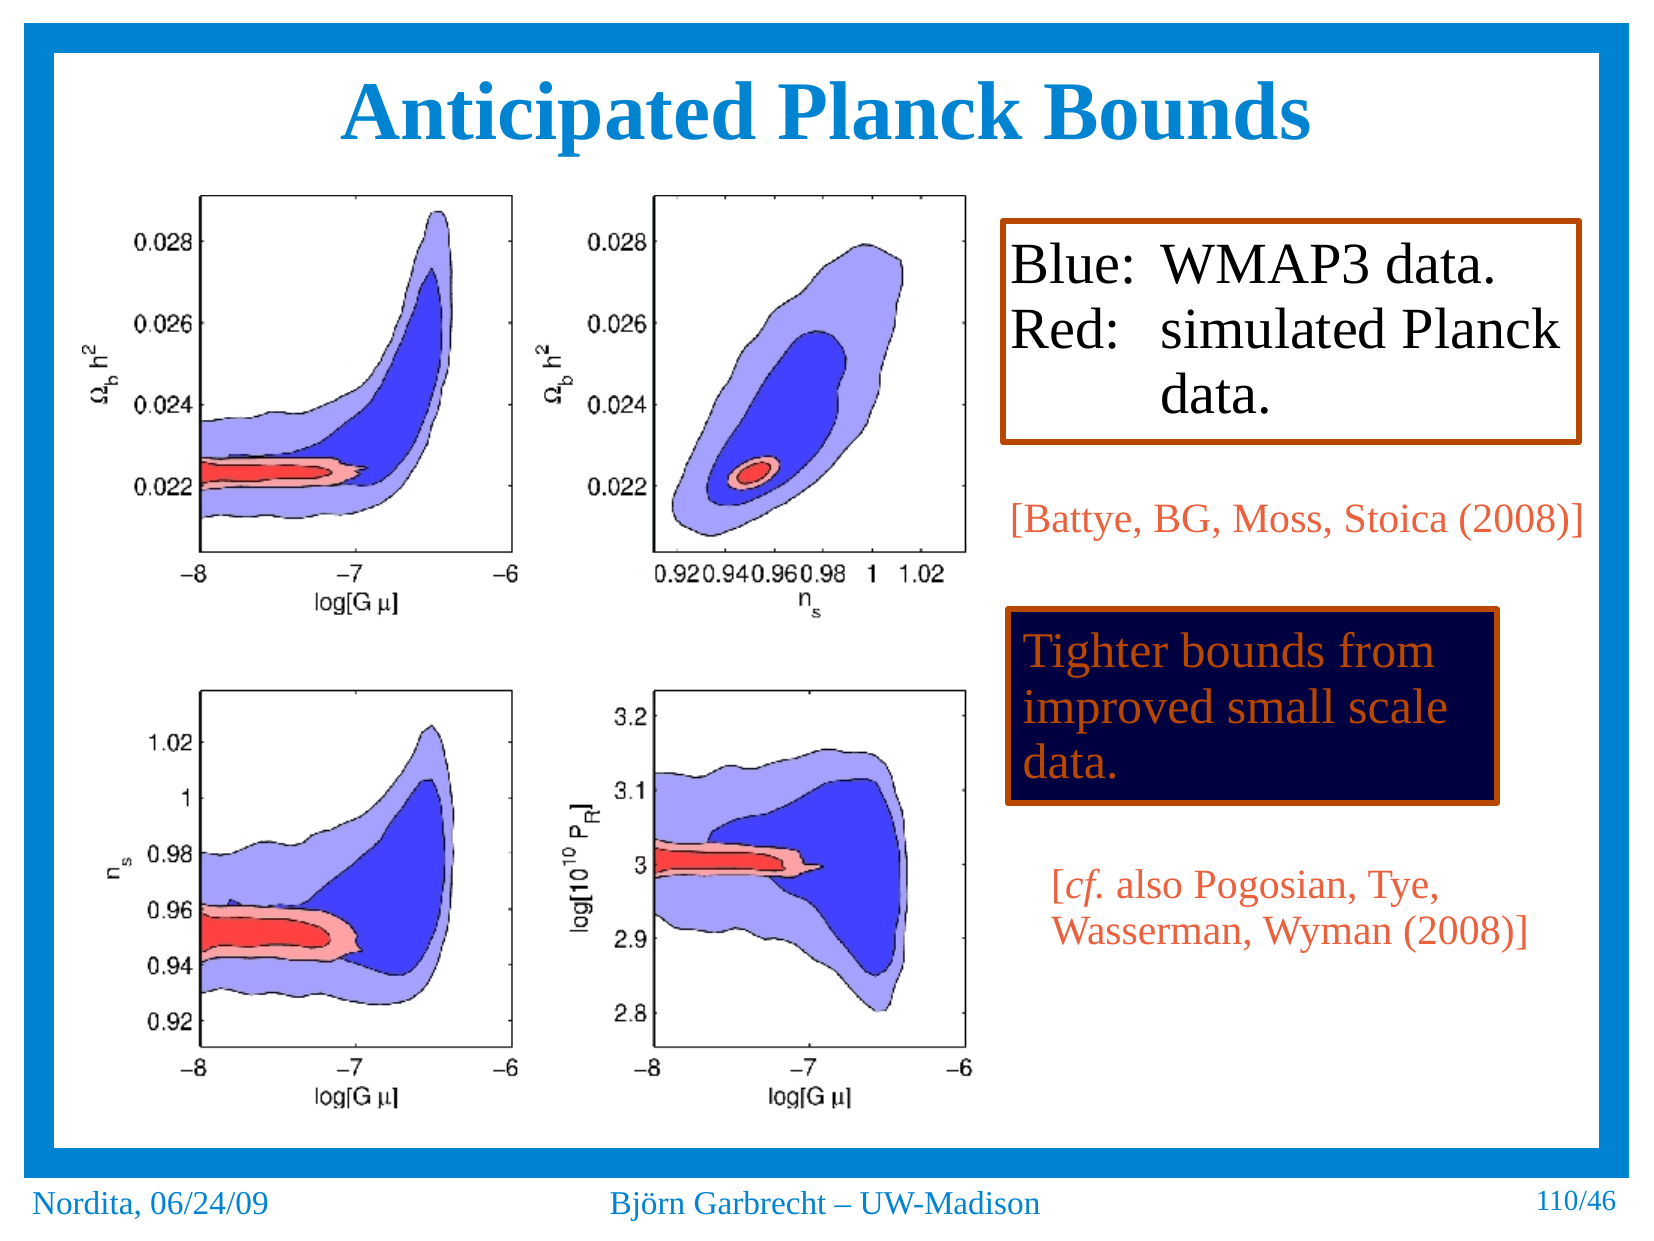

# Anticipated Planck Bounds
Blue:	WMAP3 data.
Red:	simulated Planck
		data.
[Battye, BG, Moss, Stoica (2008)]
Tighter bounds from
improved small scale
data.
[cf. also Pogosian, Tye,
Wasserman, Wyman (2008)]
Björn Garbrecht – UW-Madison
110